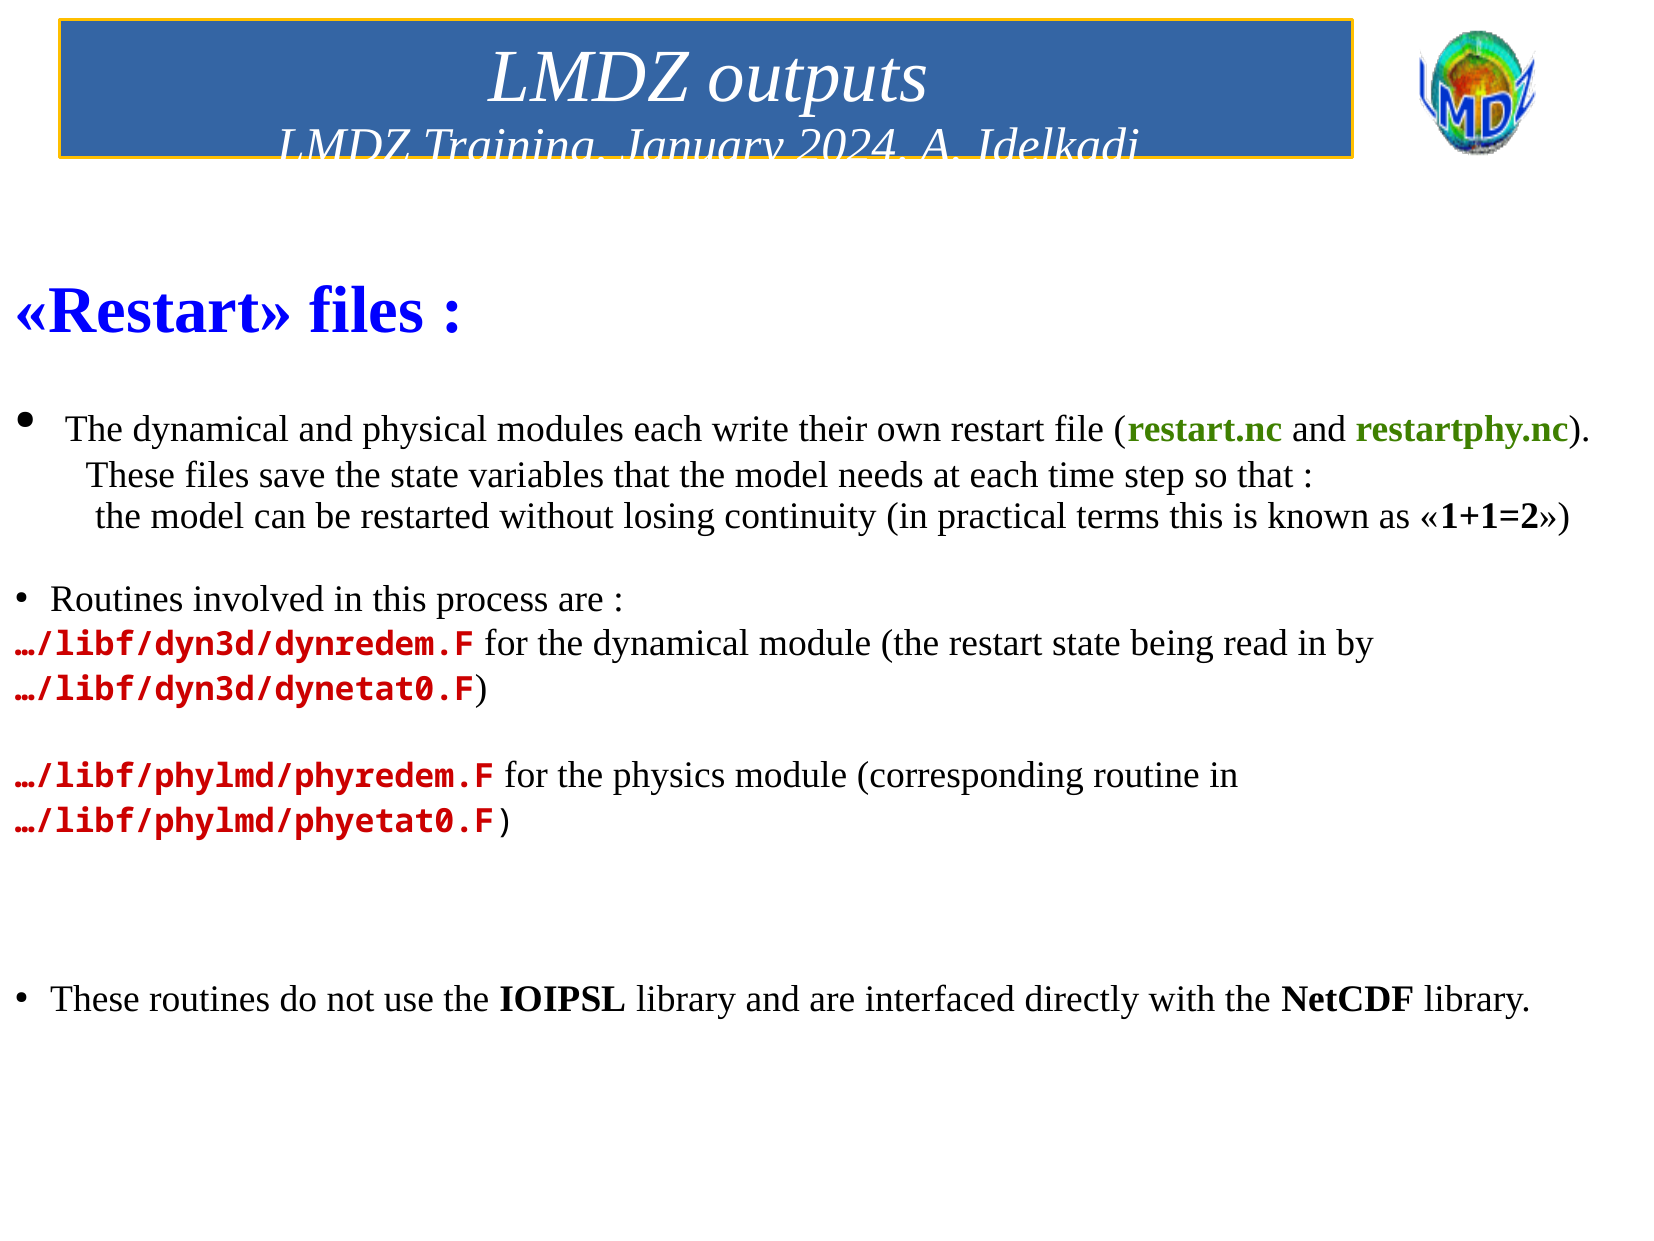

LMDZ outputs
LMDZ Training, January 2024, A. Idelkadi
«Restart» files :
 The dynamical and physical modules each write their own restart file (restart.nc and restartphy.nc).
These files save the state variables that the model needs at each time step so that :
 the model can be restarted without losing continuity (in practical terms this is known as «1+1=2»)
Routines involved in this process are :
…/libf/dyn3d/dynredem.F for the dynamical module (the restart state being read in by
…/libf/dyn3d/dynetat0.F)
…/libf/phylmd/phyredem.F for the physics module (corresponding routine in
…/libf/phylmd/phyetat0.F)
These routines do not use the IOIPSL library and are interfaced directly with the NetCDF library.